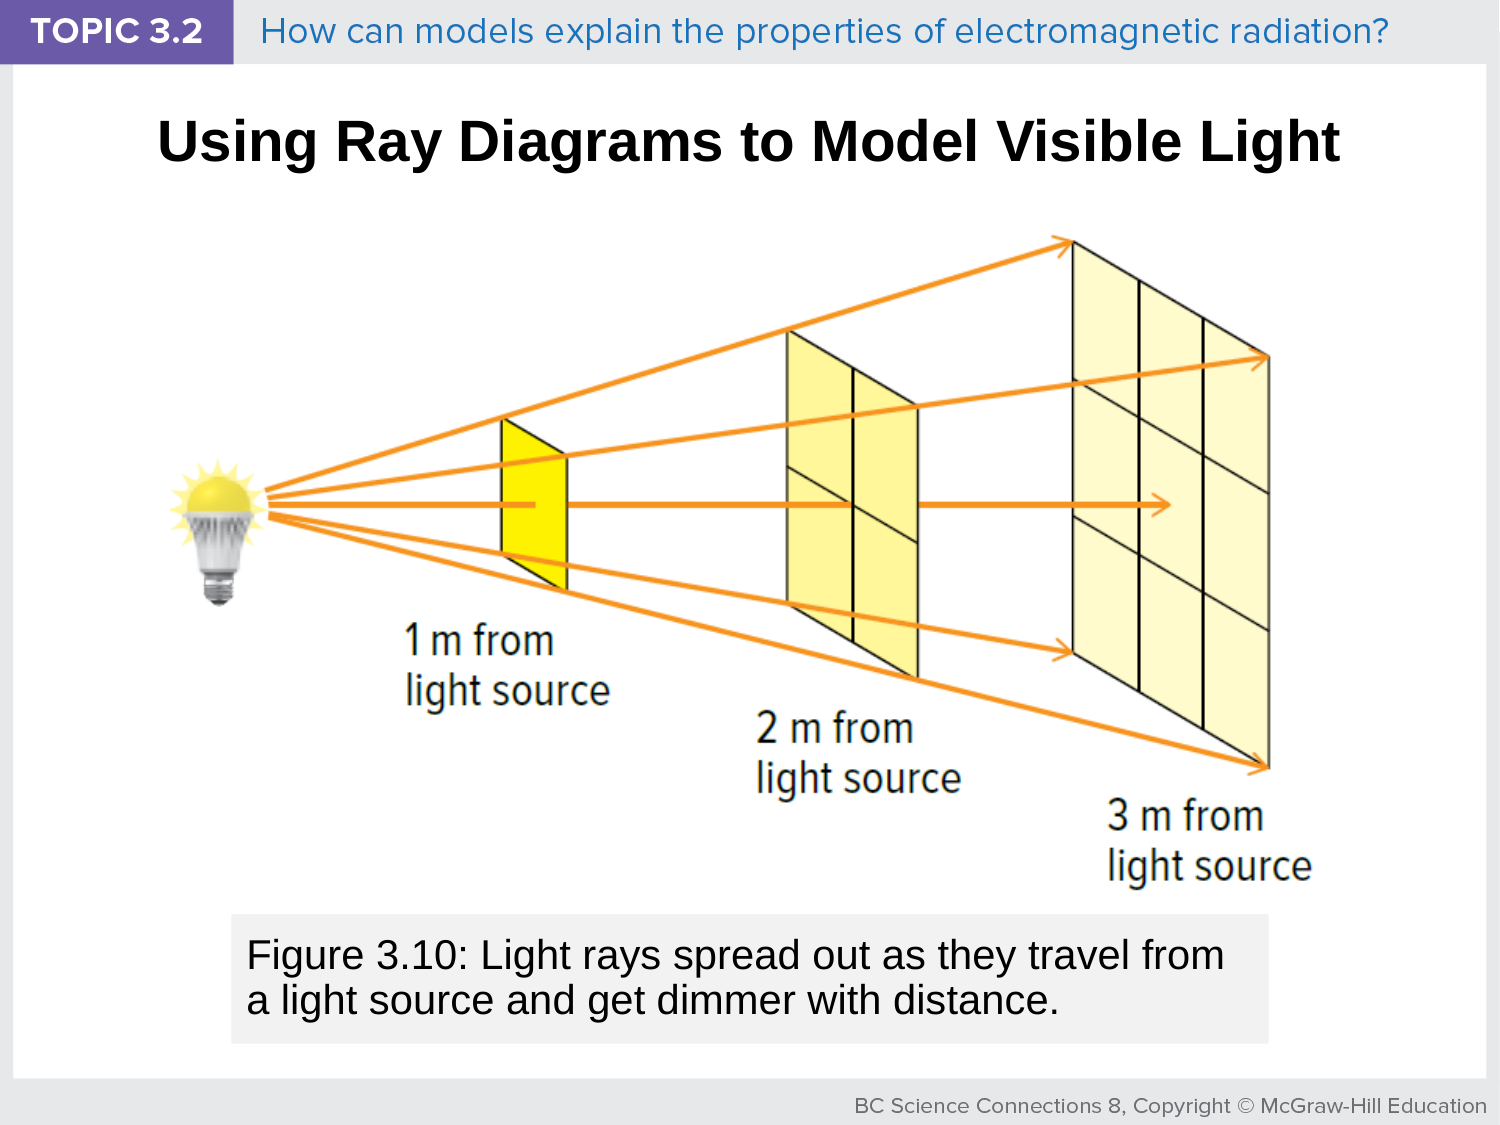

# Using Ray Diagrams to Model Visible Light
Figure 3.10: Light rays spread out as they travel from a light source and get dimmer with distance.